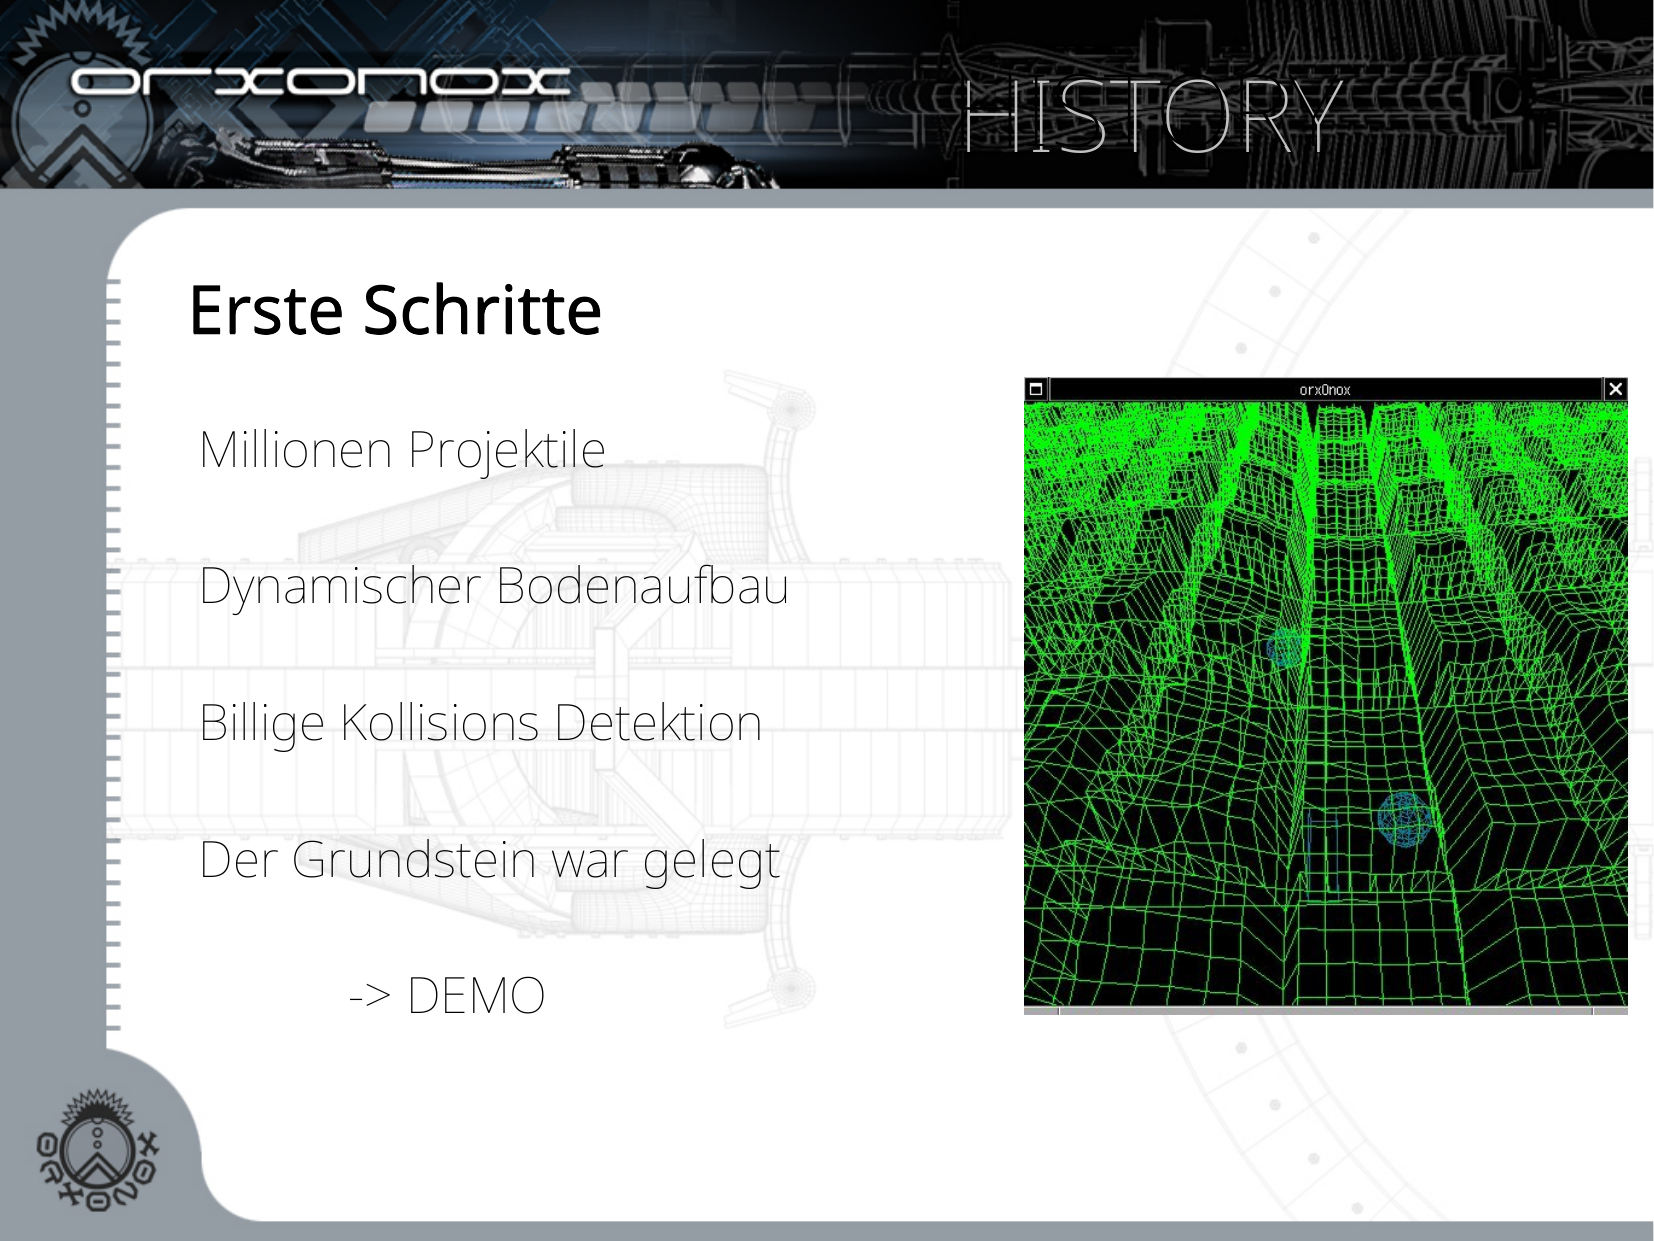

HISTORY
Erste Schritte
Millionen Projektile
Dynamischer Bodenaufbau
Billige Kollisions Detektion
Der Grundstein war gelegt
 		-> DEMO